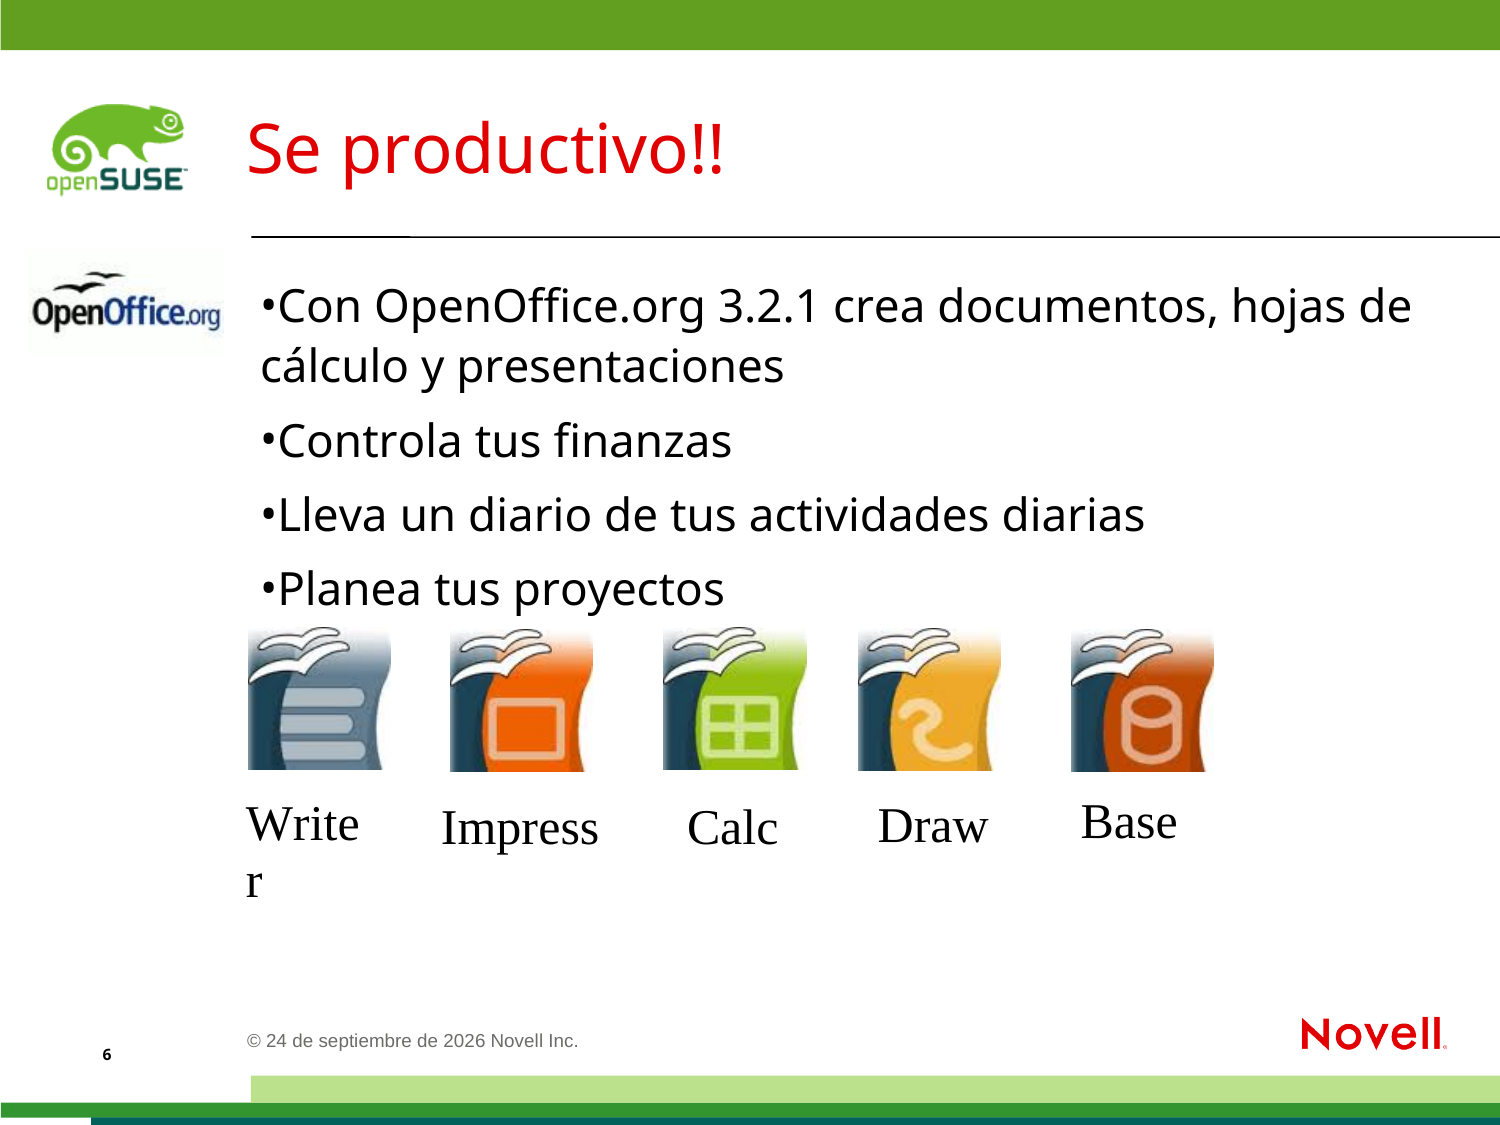

# Se productivo!!
Con OpenOffice.org 3.2.1 crea documentos, hojas de cálculo y presentaciones
Controla tus finanzas
Lleva un diario de tus actividades diarias
Planea tus proyectos
Base
Writer
Draw
Impress
Calc